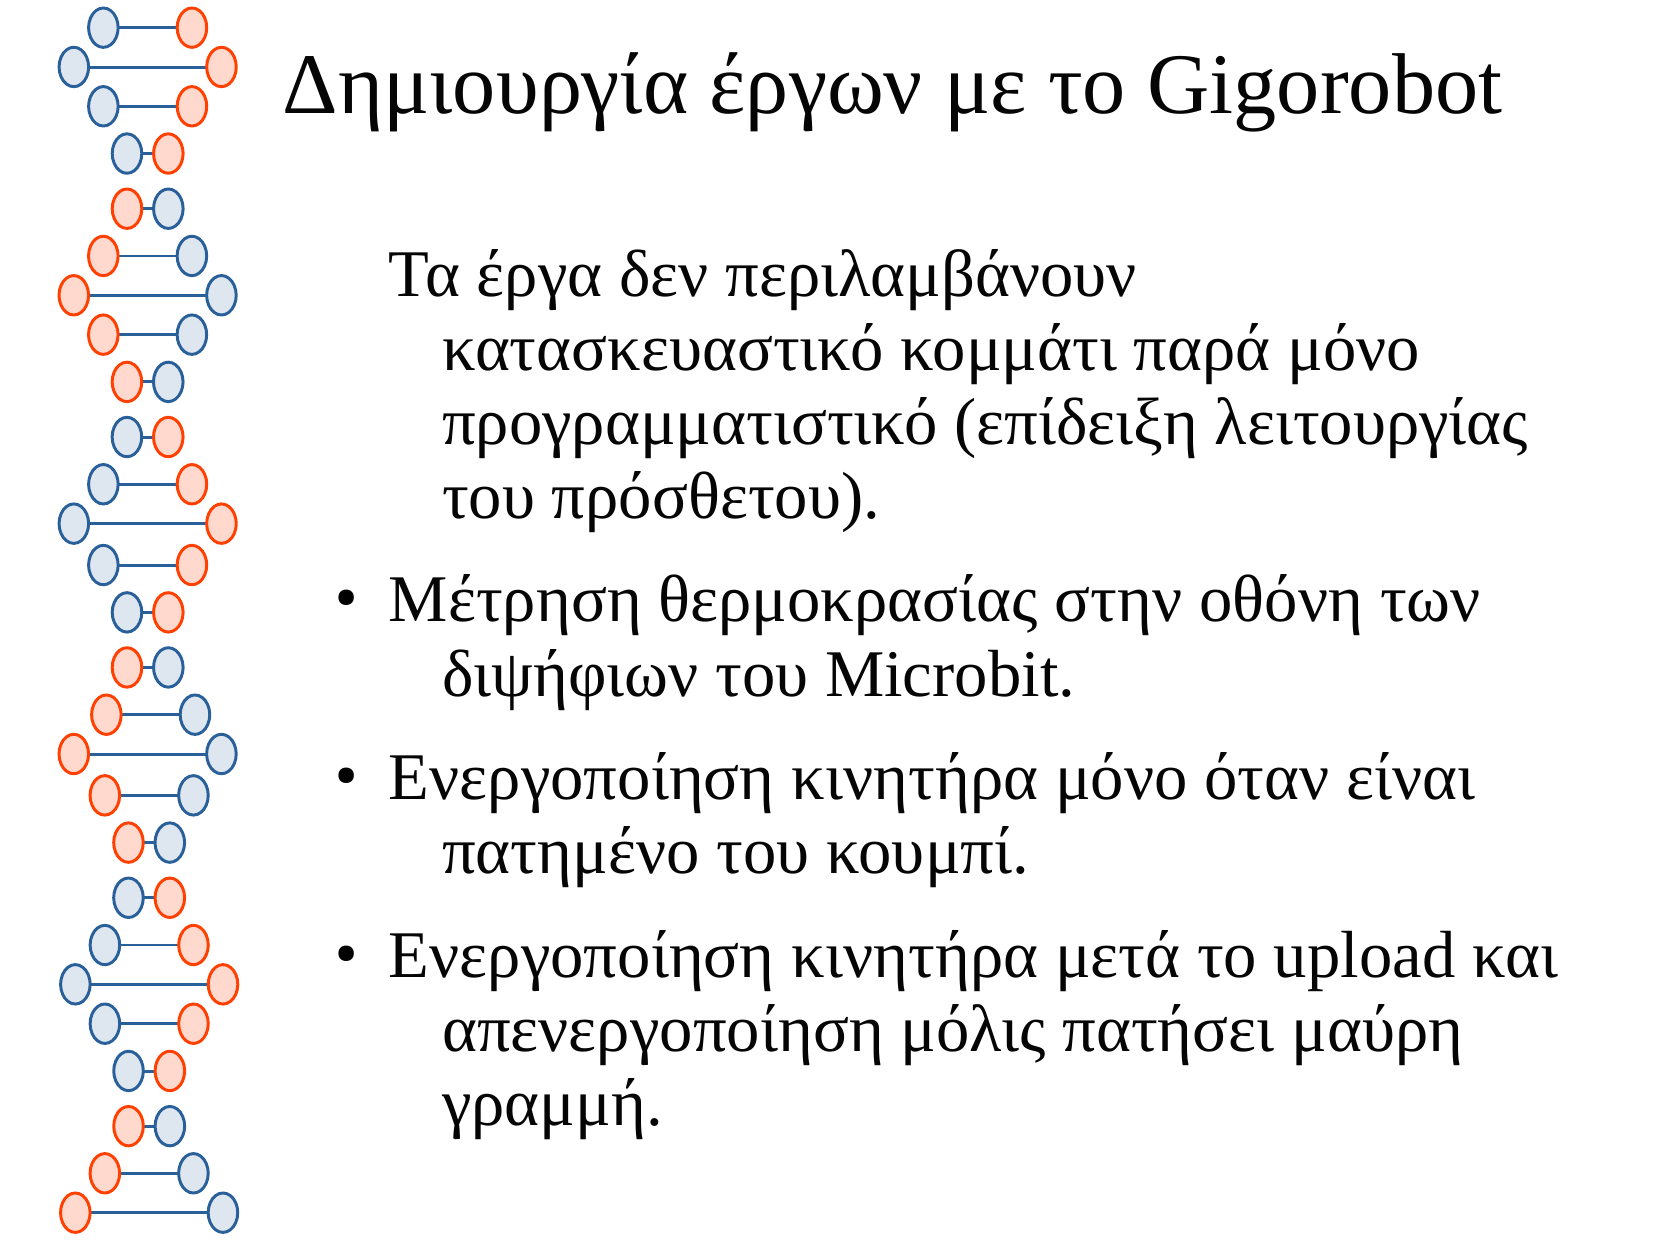

# Δημιουργία έργων με το Gigorobot
Τα έργα δεν περιλαμβάνουν κατασκευαστικό κομμάτι παρά μόνο προγραμματιστικό (επίδειξη λειτουργίας του πρόσθετου).
Μέτρηση θερμοκρασίας στην οθόνη των διψήφιων του Microbit.
Ενεργοποίηση κινητήρα μόνο όταν είναι πατημένο του κουμπί.
Ενεργοποίηση κινητήρα μετά το upload και απενεργοποίηση μόλις πατήσει μαύρη γραμμή.